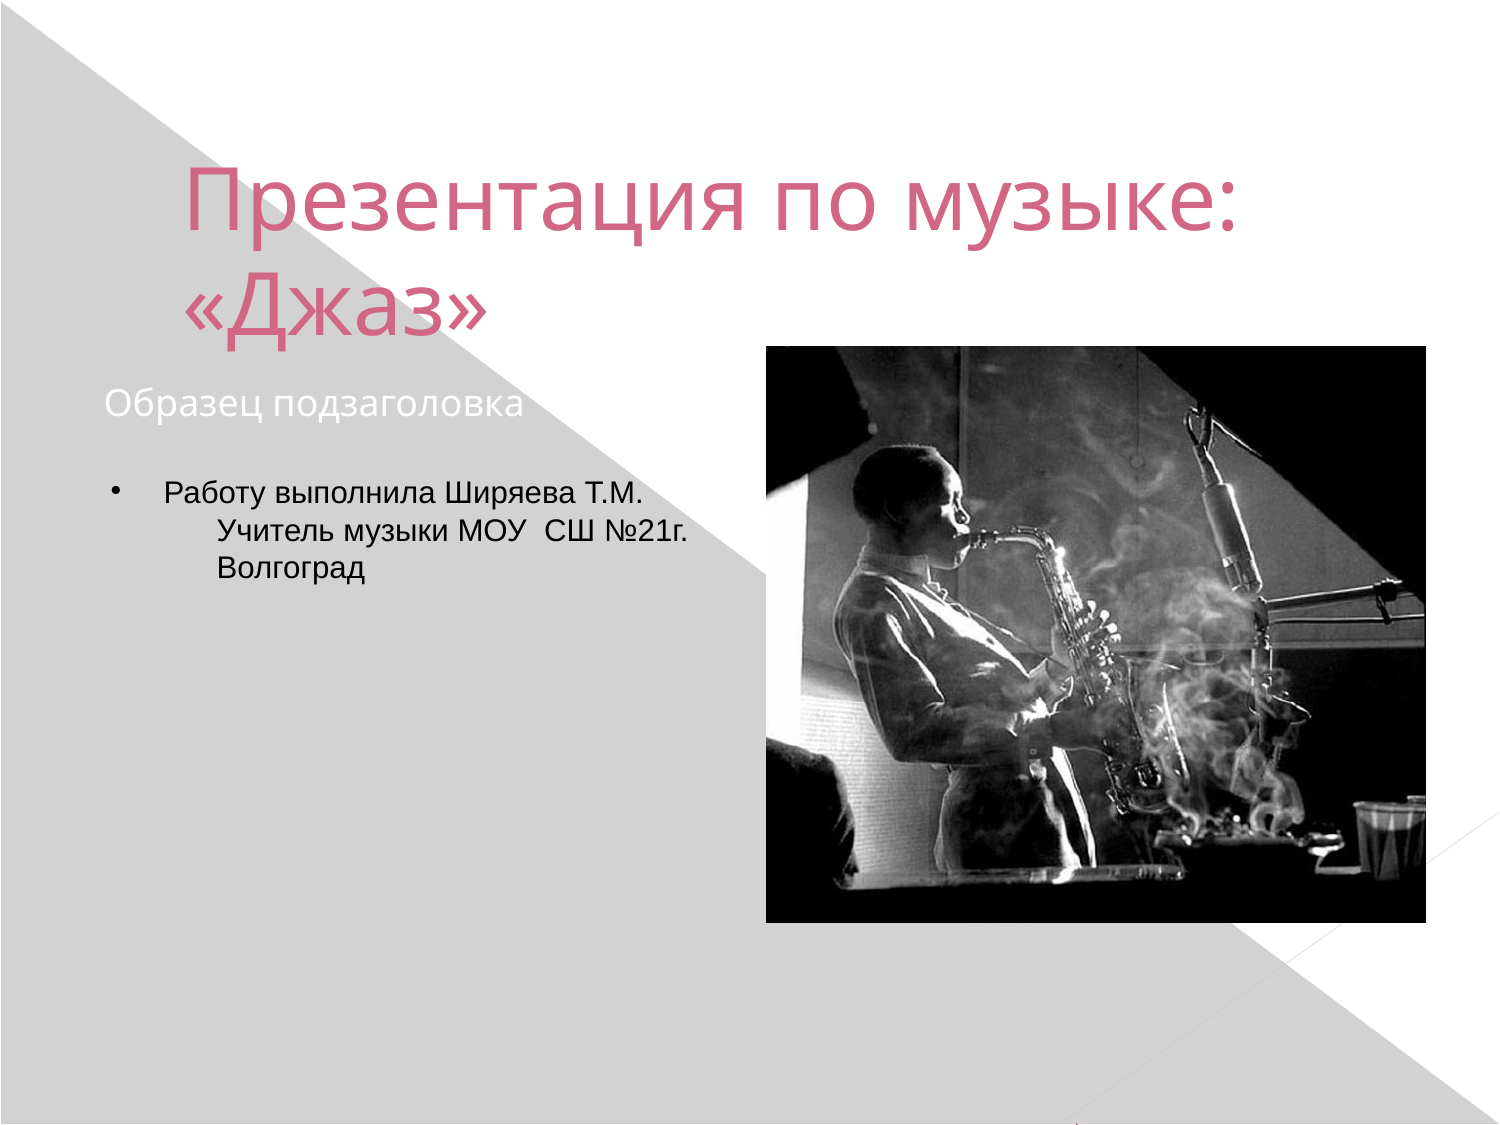

# Презентация по музыке: «Джаз»
Работу выполнила Ширяева Т.М. Учитель музыки МОУ СШ №21г. Волгоград